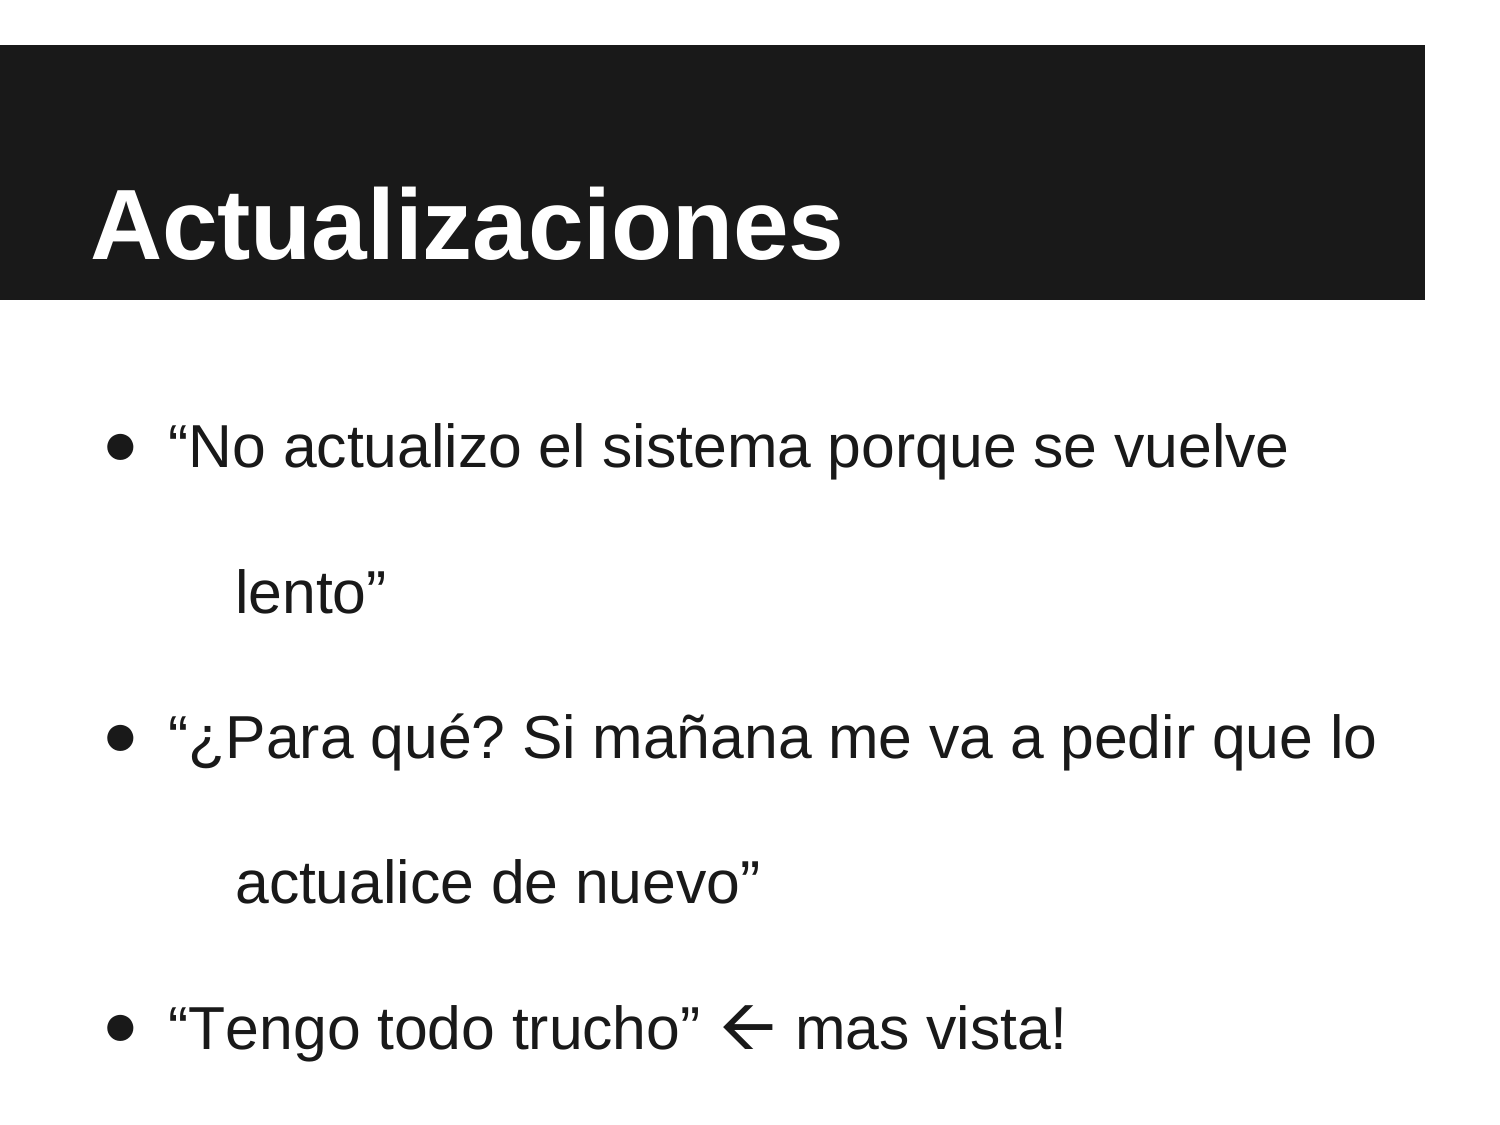

# Actualizaciones
“No actualizo el sistema porque se vuelve lento”
“¿Para qué? Si mañana me va a pedir que lo actualice de nuevo”
“Tengo todo trucho”  mas vista!